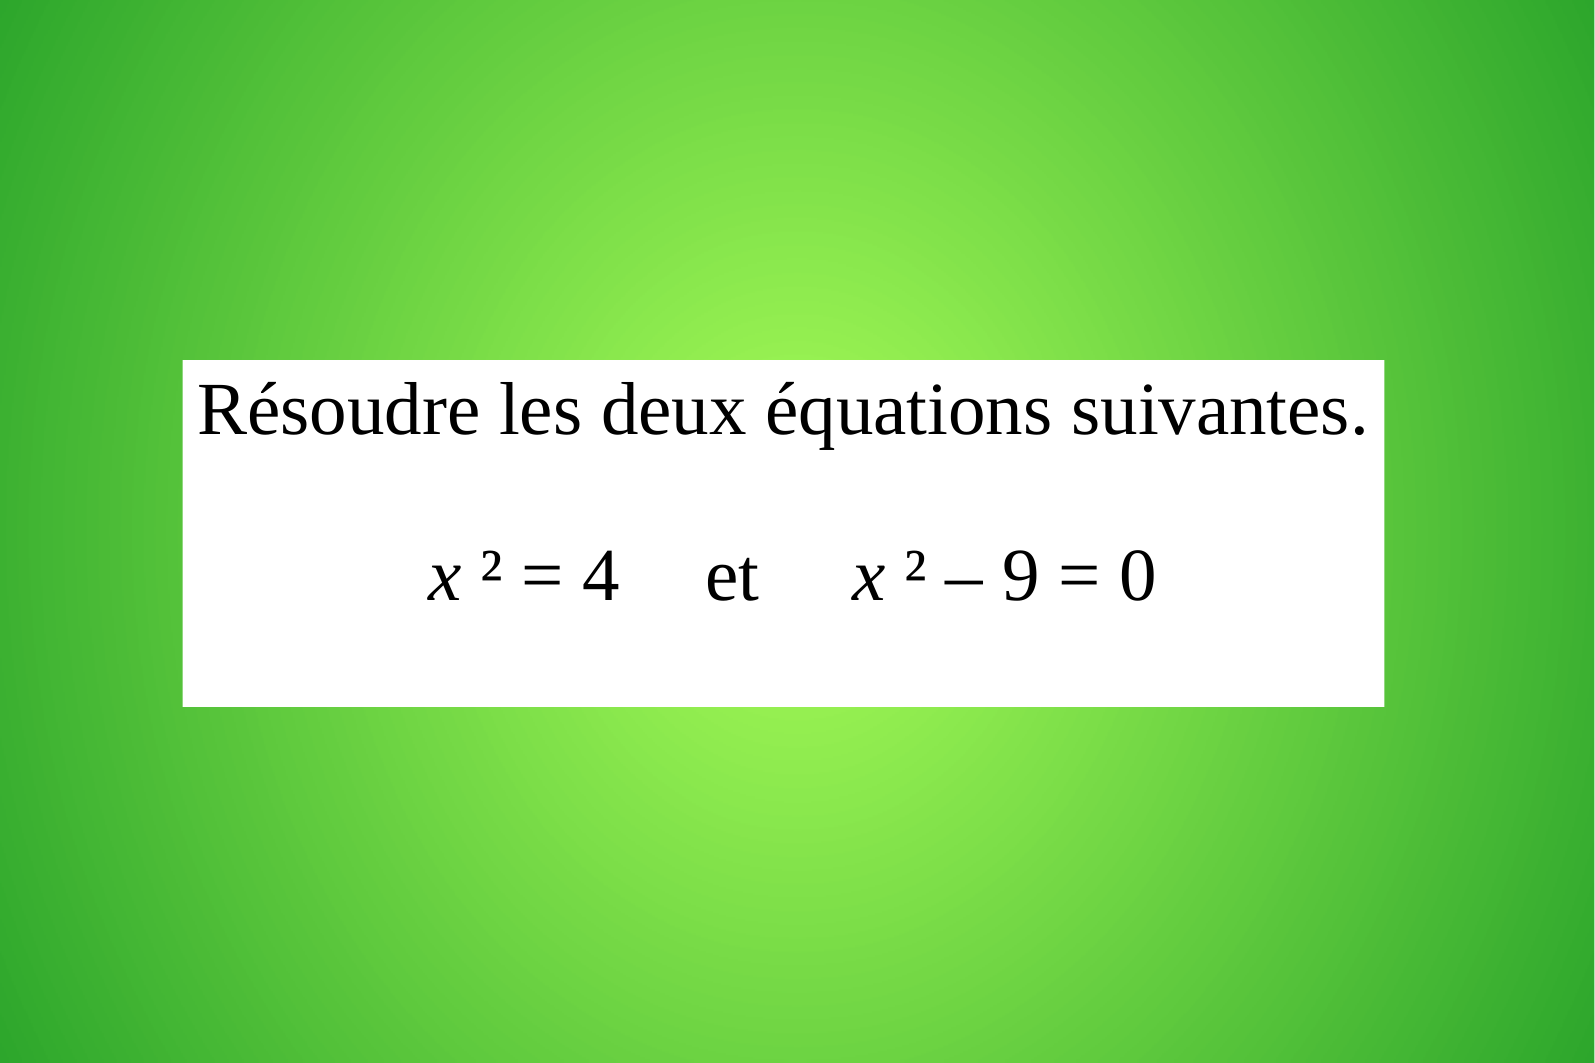

Résoudre les deux équations suivantes.
 x ² = 4		et		x ² – 9 = 0